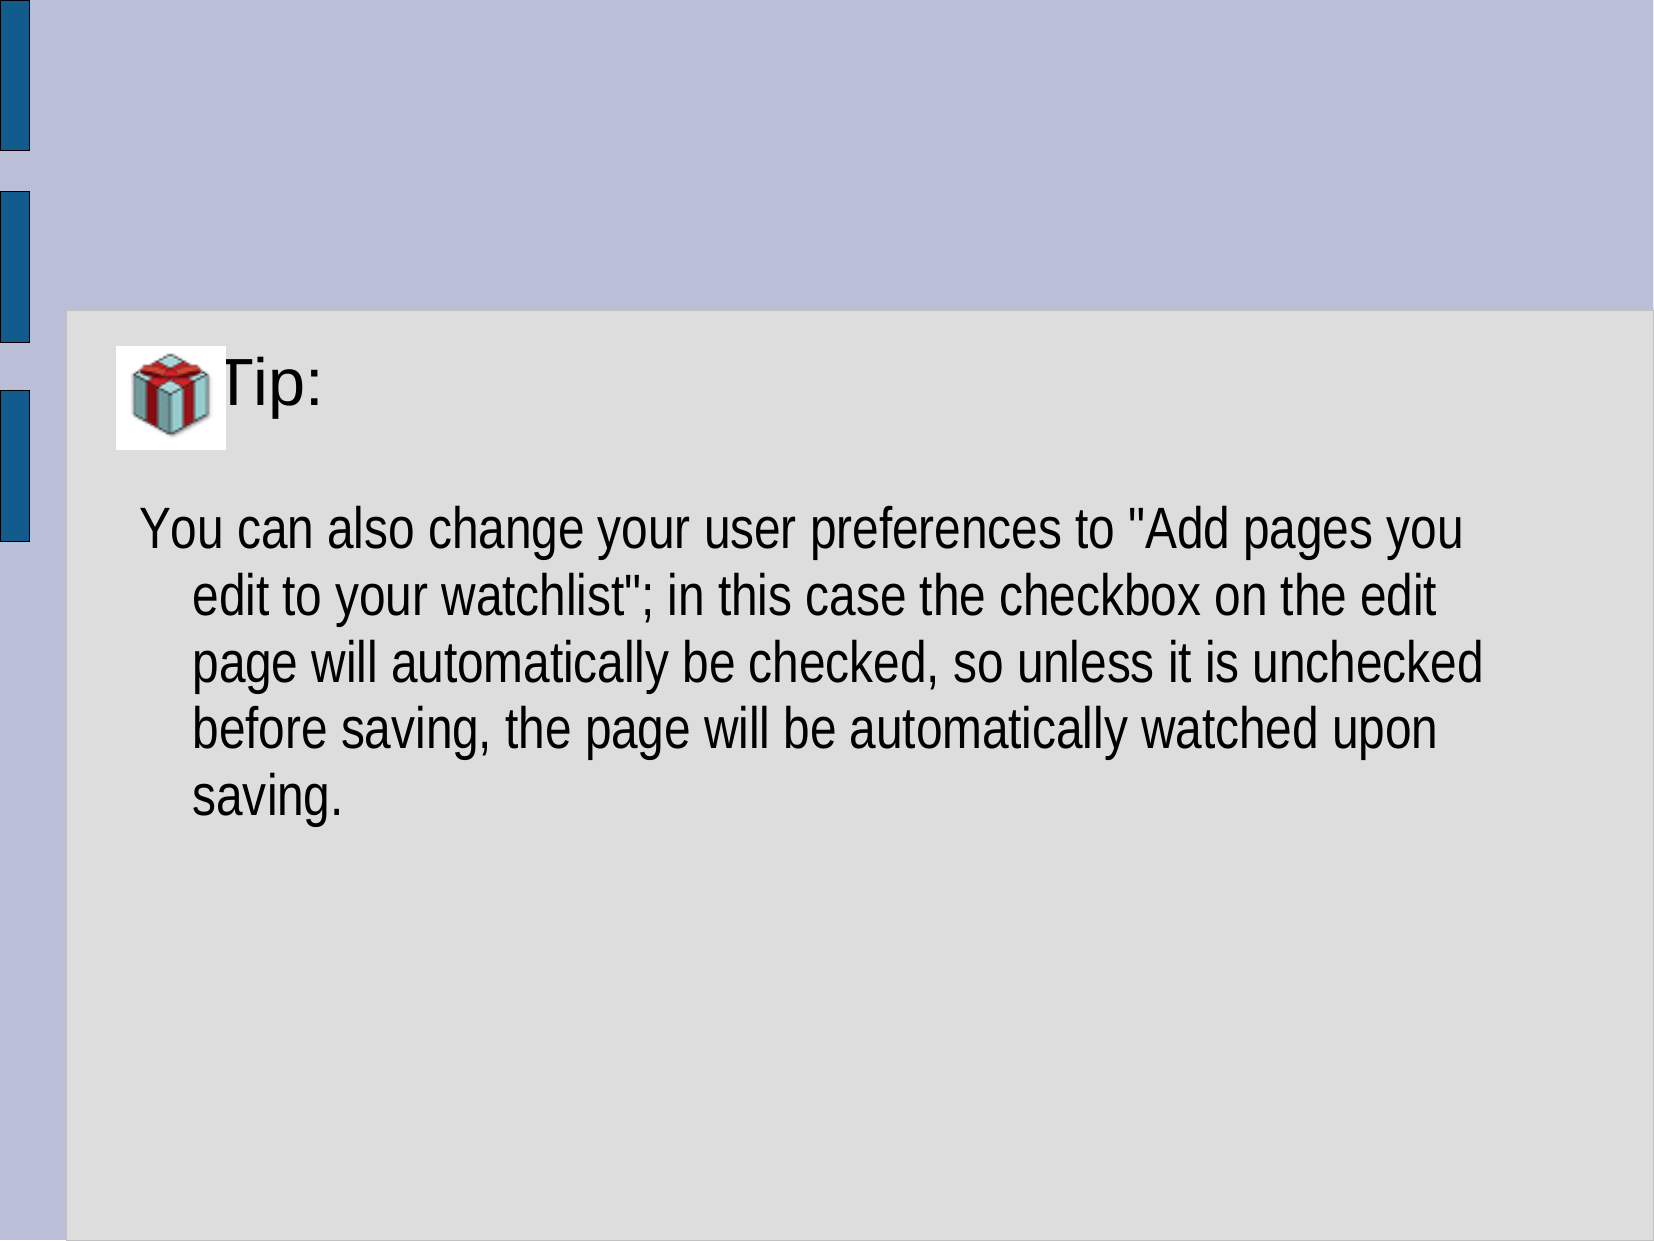

# Tip:
You can also change your user preferences to "Add pages you edit to your watchlist"; in this case the checkbox on the edit page will automatically be checked, so unless it is unchecked before saving, the page will be automatically watched upon saving.